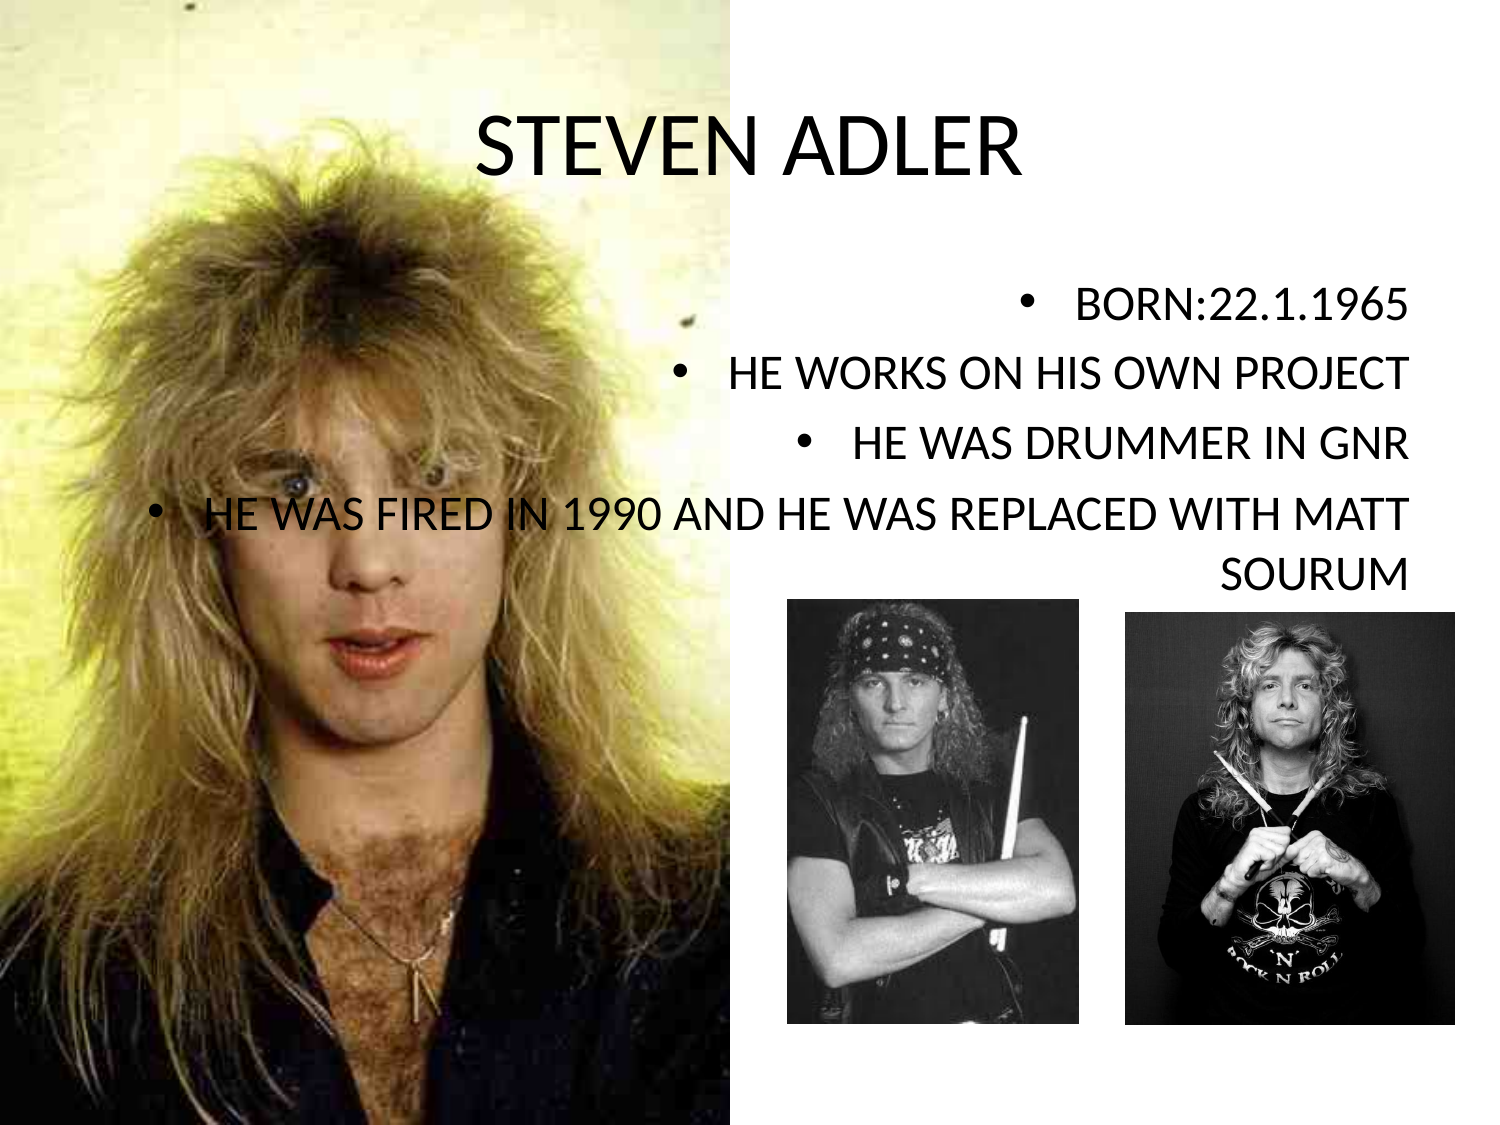

# STEVEN ADLER
BORN:22.1.1965
HE WORKS ON HIS OWN PROJECT
HE WAS DRUMMER IN GNR
HE WAS FIRED IN 1990 AND HE WAS REPLACED WITH MATT SOURUM